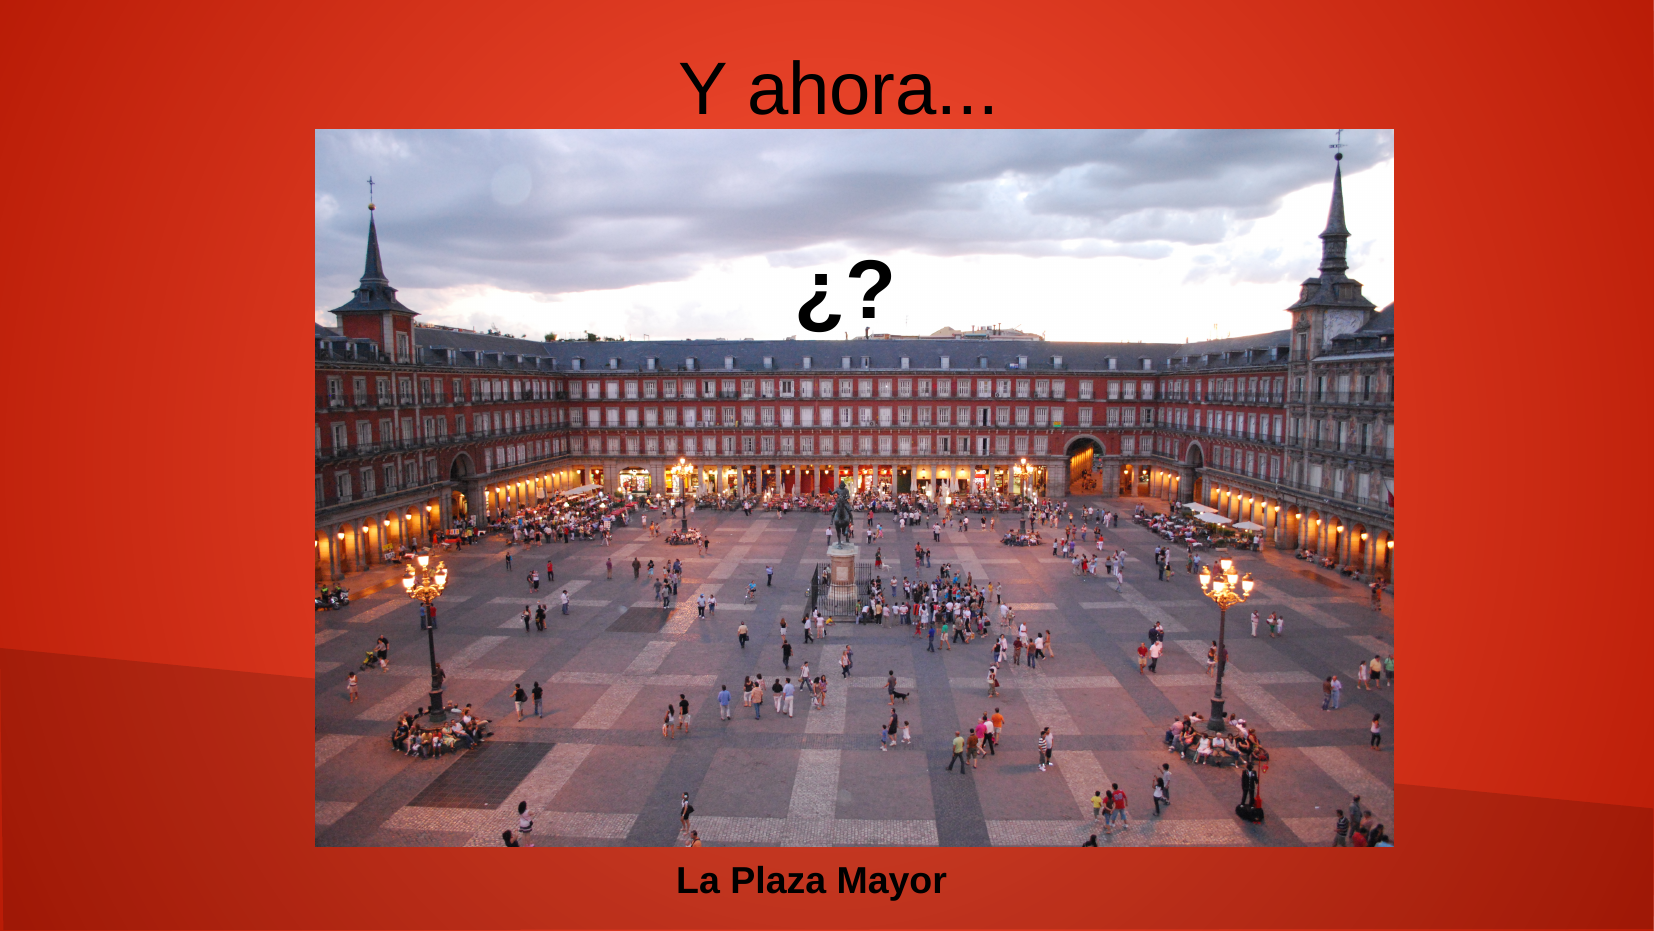

# Y ahora...
¿?
La Plaza Mayor